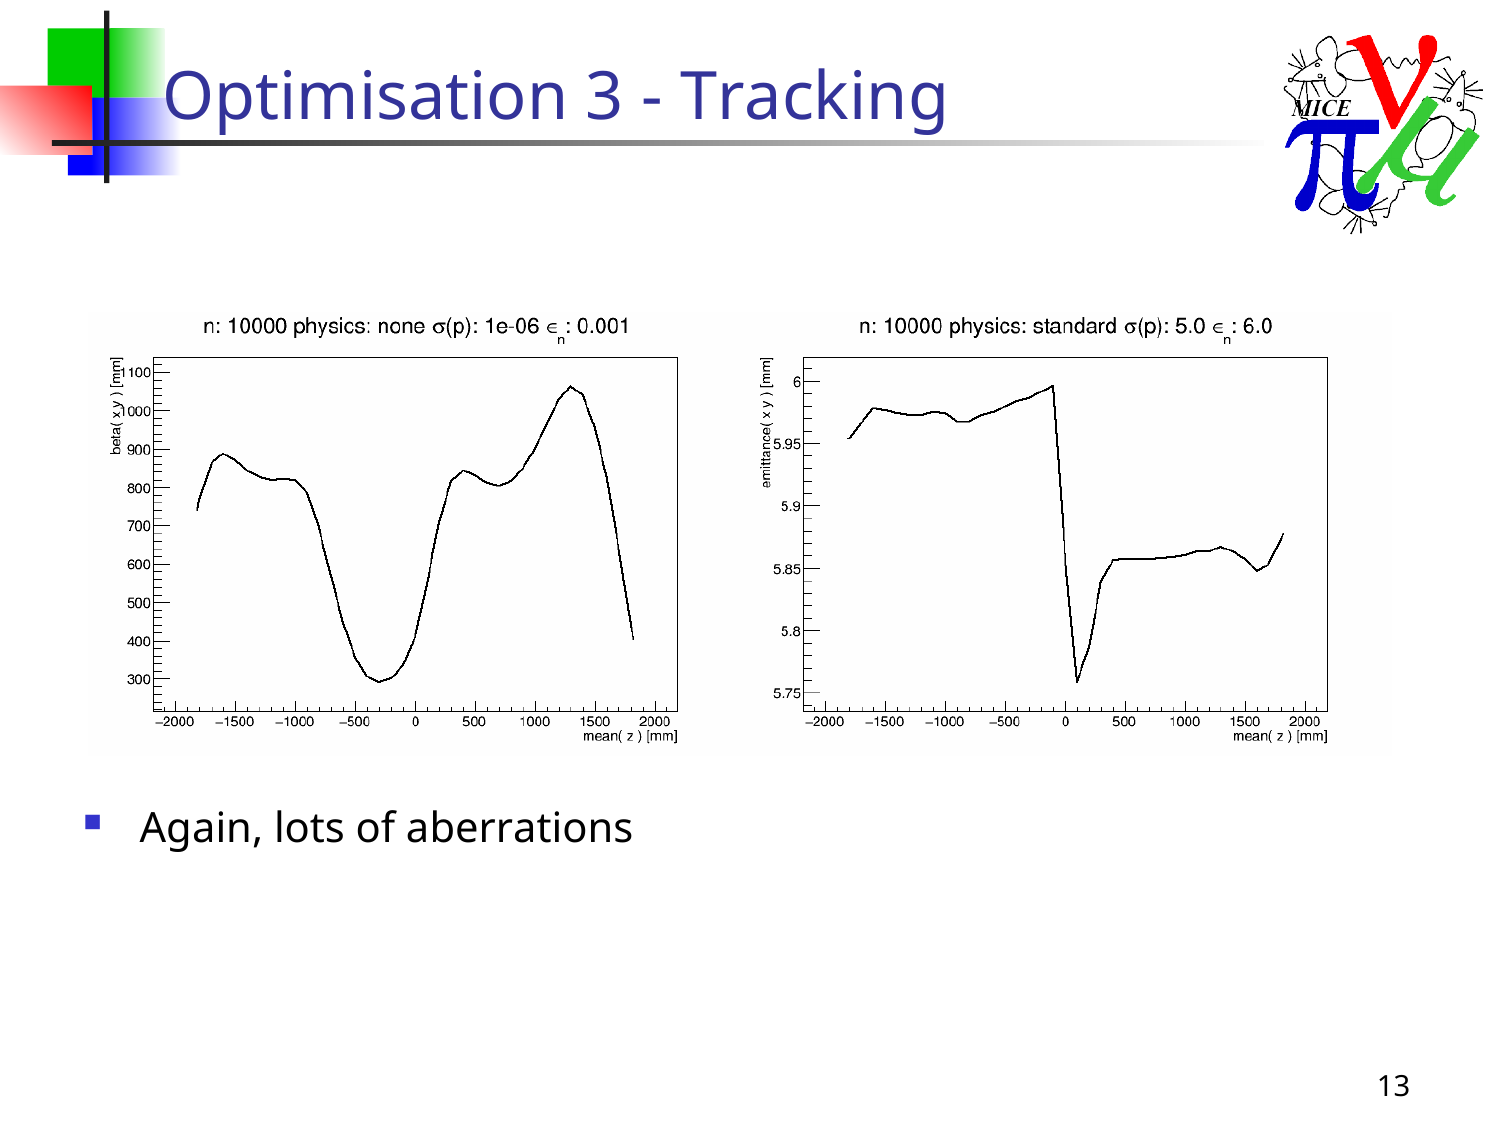

# Optimisation 3 - Tracking
Again, lots of aberrations
13